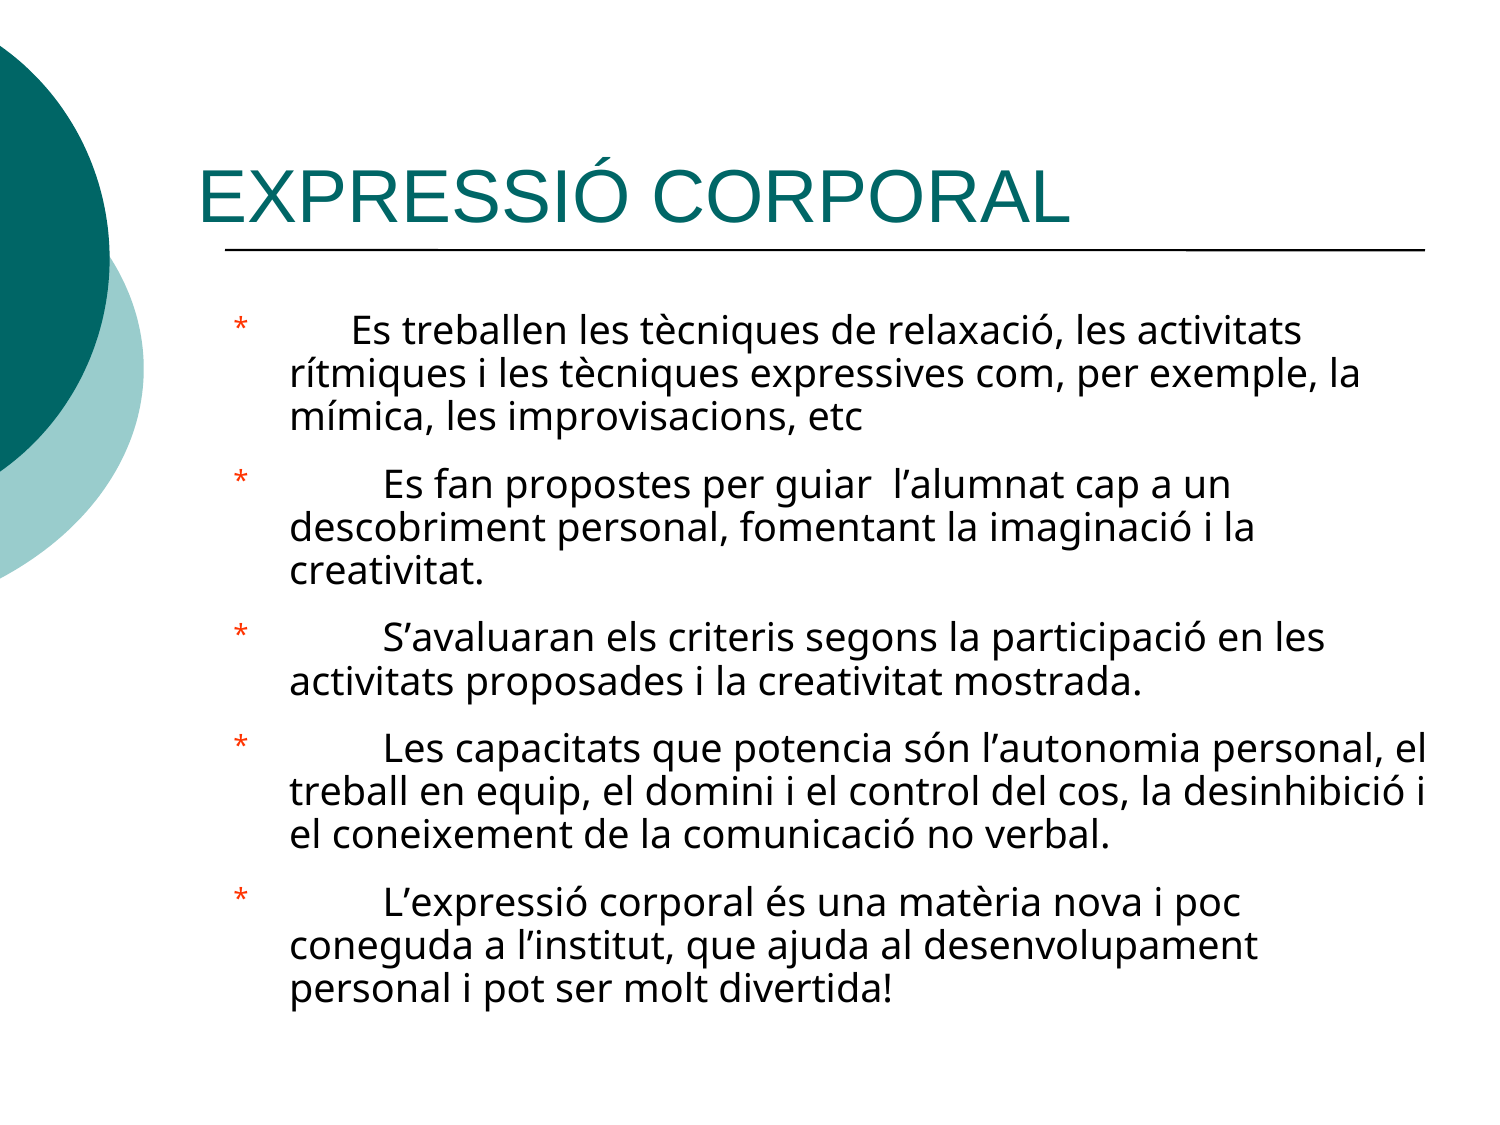

# EXPRESSIÓ CORPORAL
 Es treballen les tècniques de relaxació, les activitats rítmiques i les tècniques expressives com, per exemple, la mímica, les improvisacions, etc.
 	Es fan propostes per guiar l’alumnat cap a un descobriment personal, fomentant la imaginació i la creativitat.
	S’avaluaran els criteris segons la participació en les activitats proposades i la creativitat mostrada.
	Les capacitats que potencia són l’autonomia personal, el treball en equip, el domini i el control del cos, la desinhibició i el coneixement de la comunicació no verbal.
	L’expressió corporal és una matèria nova i poc coneguda a l’institut, que ajuda al desenvolupament personal i pot ser molt divertida!